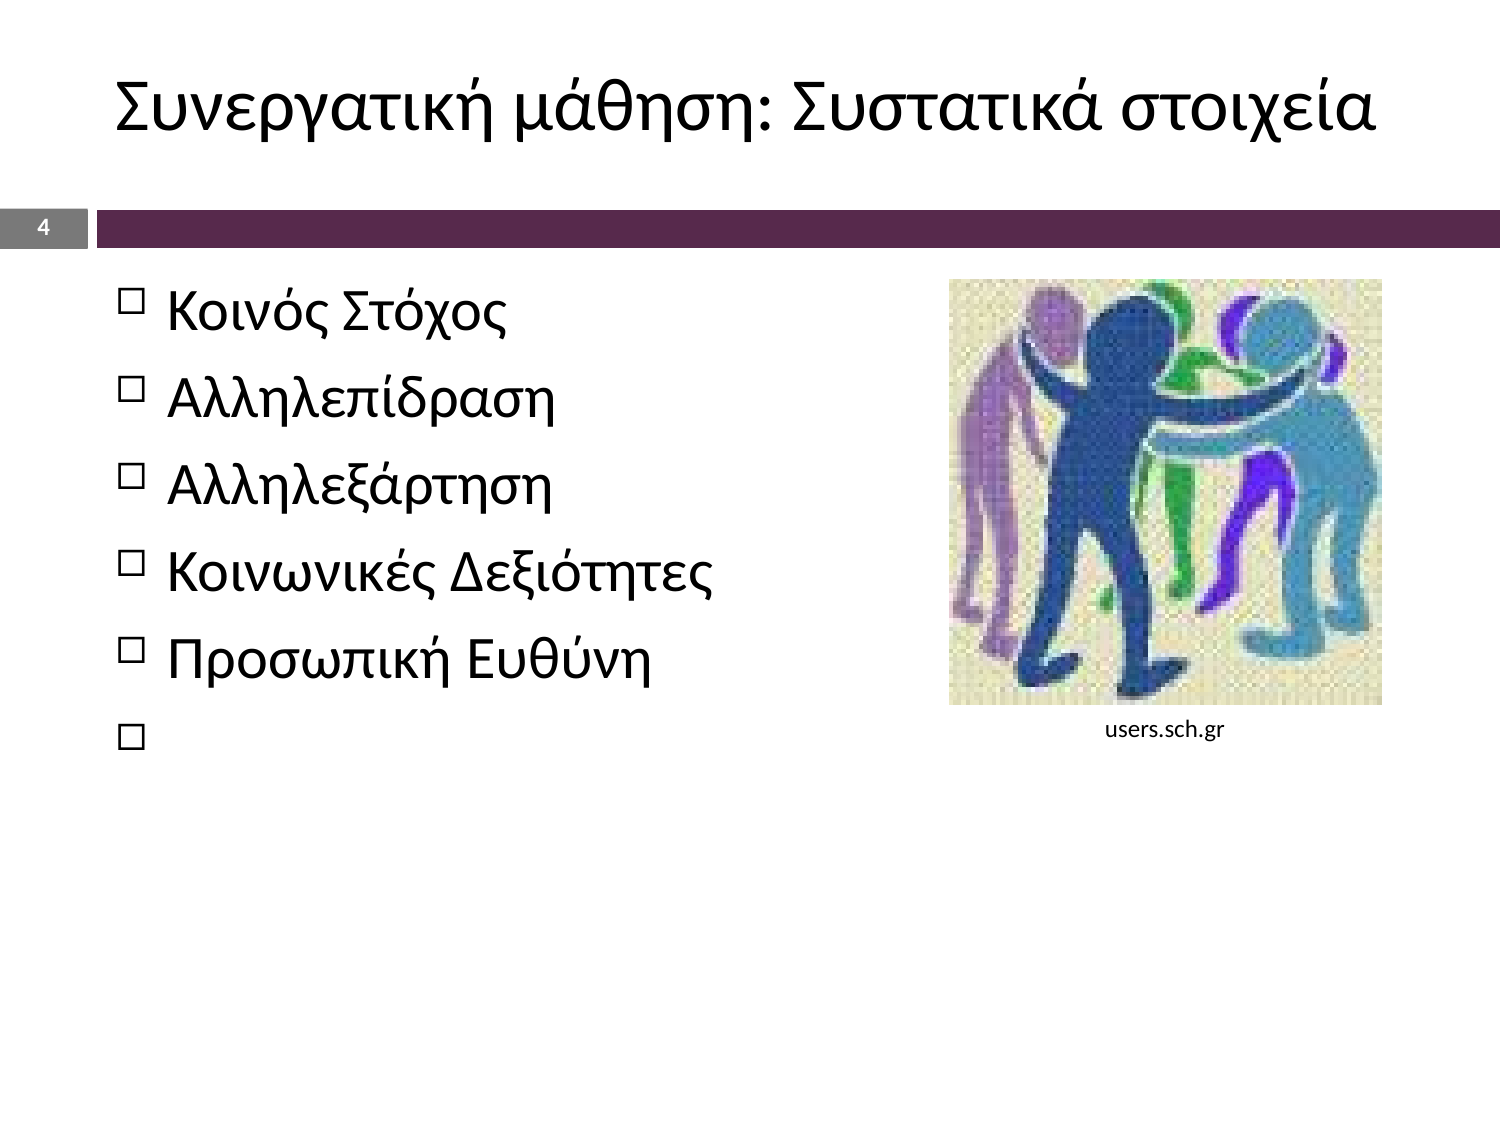

# Συνεργατική μάθηση: Συστατικά στοιχεία
4
Κοινός Στόχος
Αλληλεπίδραση
Αλληλεξάρτηση
Κοινωνικές Δεξιότητες
Προσωπική Ευθύνη
users.sch.gr